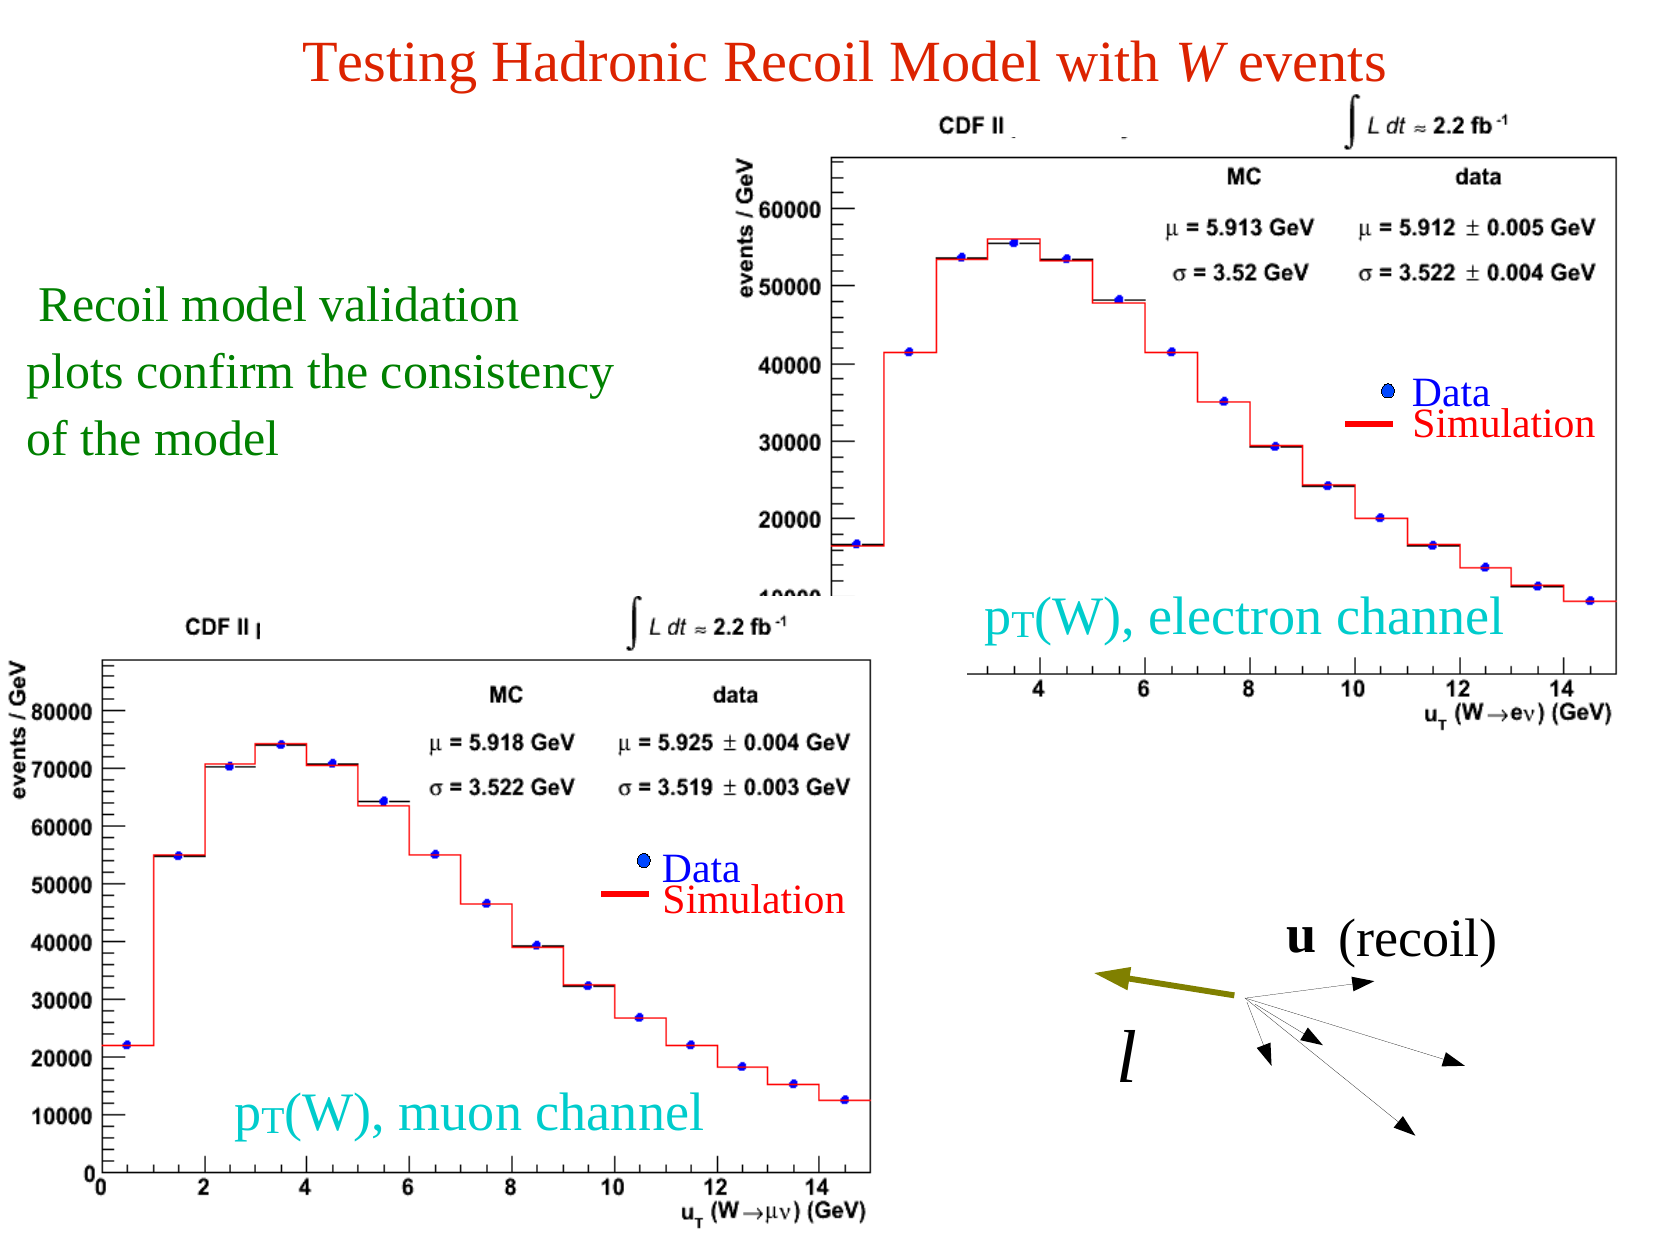

# Testing Hadronic Recoil Model with W events
 Recoil model validation
plots confirm the consistency
of the model
Data
Simulation
 pT(W), electron channel
Data
Data
Simulation
Simulation
u
(recoil)
l
 pT(W), muon channel